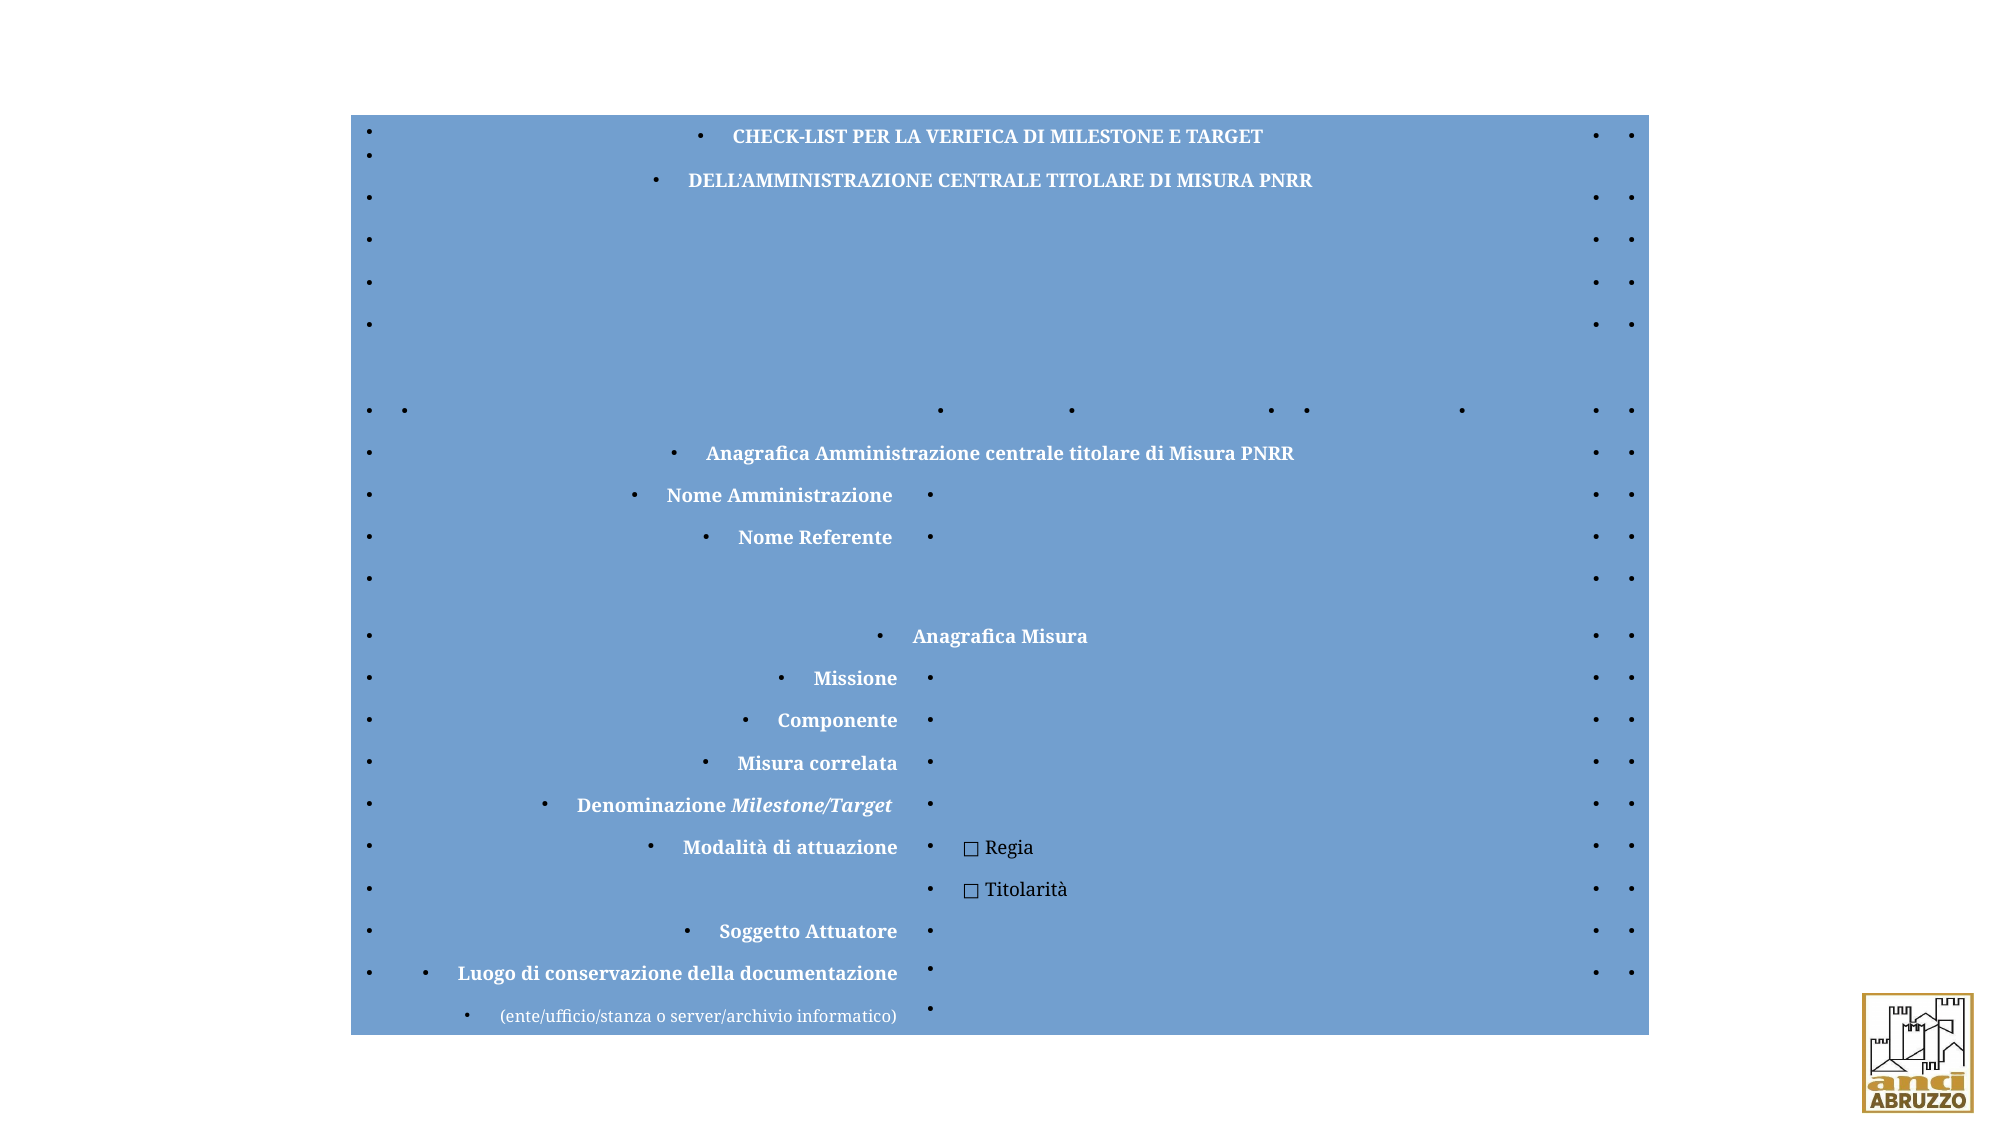

| | CHECK-LIST PER LA VERIFICA DI MILESTONE E TARGET DELL’AMMINISTRAZIONE CENTRALE TITOLARE DI MISURA PNRR | | | | | | | | |
| --- | --- | --- | --- | --- | --- | --- | --- | --- | --- |
| | | | | | | | | | |
| | | | | | | | | | |
| | | | | | | | | | |
| | | | | | | | | | |
| | | | | | | | | | |
| | Anagrafica Amministrazione centrale titolare di Misura PNRR | | | | | | | | |
| | Nome Amministrazione | | | | | | | | |
| | Nome Referente | | | | | | | | |
| | | | | | | | | | |
| | Anagrafica Misura | | | | | | | | |
| | Missione | | | | | | | | |
| | Componente | | | | | | | | |
| | Misura correlata | | | | | | | | |
| | Denominazione Milestone/Target | | | | | | | | |
| | Modalità di attuazione | □ Regia | | | | | | | |
| | | □ Titolarità | | | | | | | |
| | Soggetto Attuatore | | | | | | | | |
| | Luogo di conservazione della documentazione (ente/ufficio/stanza o server/archivio informatico) | | | | | | | | |